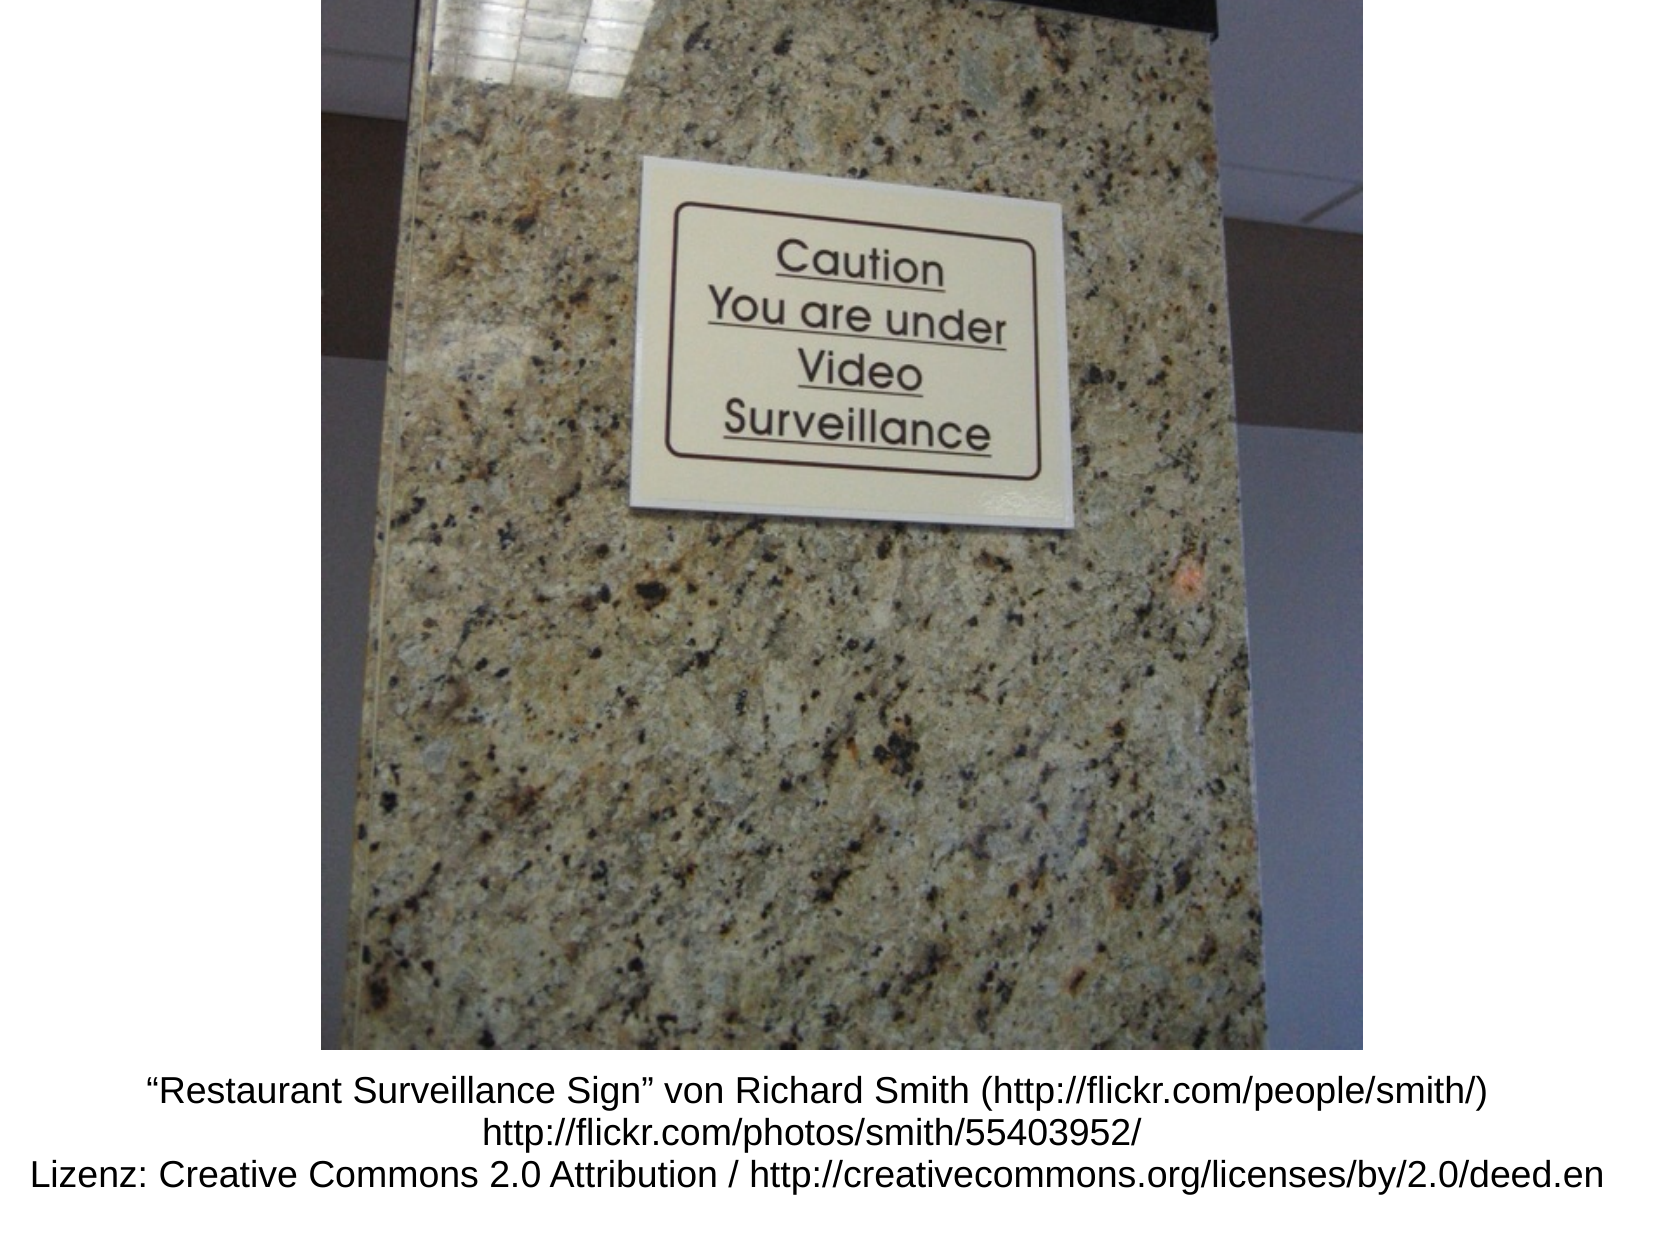

“Restaurant Surveillance Sign” von Richard Smith (http://flickr.com/people/smith/)
http://flickr.com/photos/smith/55403952/
Lizenz: Creative Commons 2.0 Attribution / http://creativecommons.org/licenses/by/2.0/deed.en